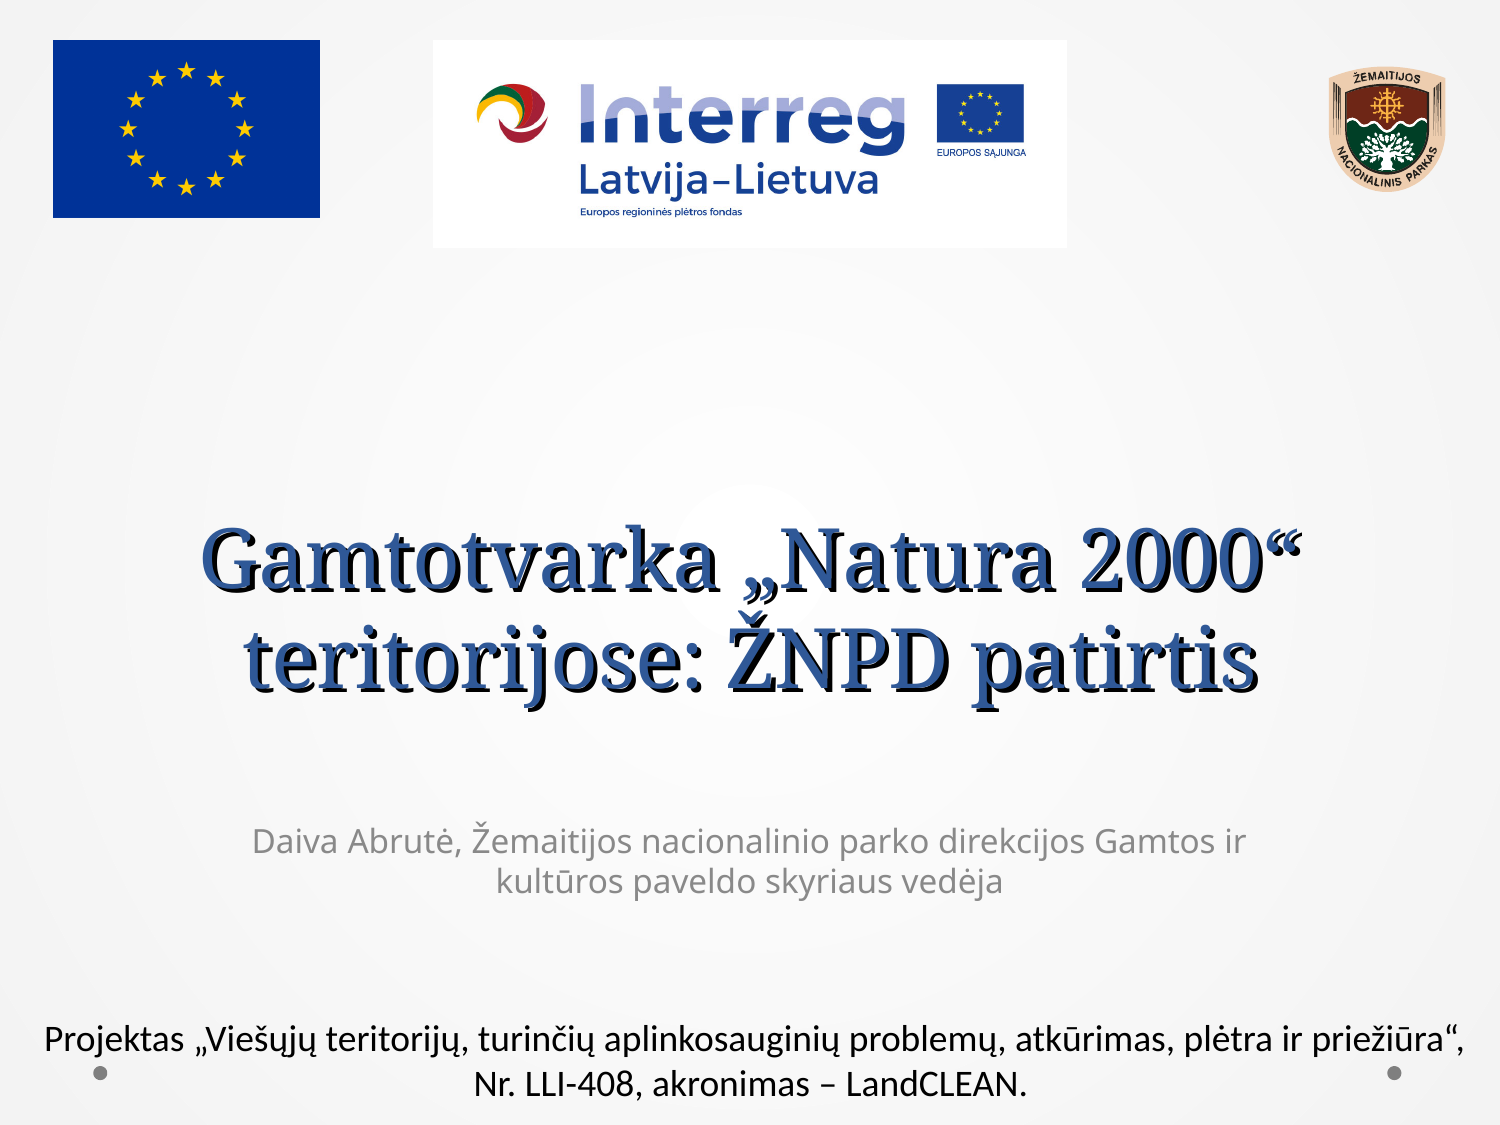

# Gamtotvarka „Natura 2000“ teritorijose: ŽNPD patirtis
Daiva Abrutė, Žemaitijos nacionalinio parko direkcijos Gamtos ir kultūros paveldo skyriaus vedėja
Projektas „Viešųjų teritorijų, turinčių aplinkosauginių problemų, atkūrimas, plėtra ir priežiūra“, Nr. LLI-408, akronimas – LandCLEAN.